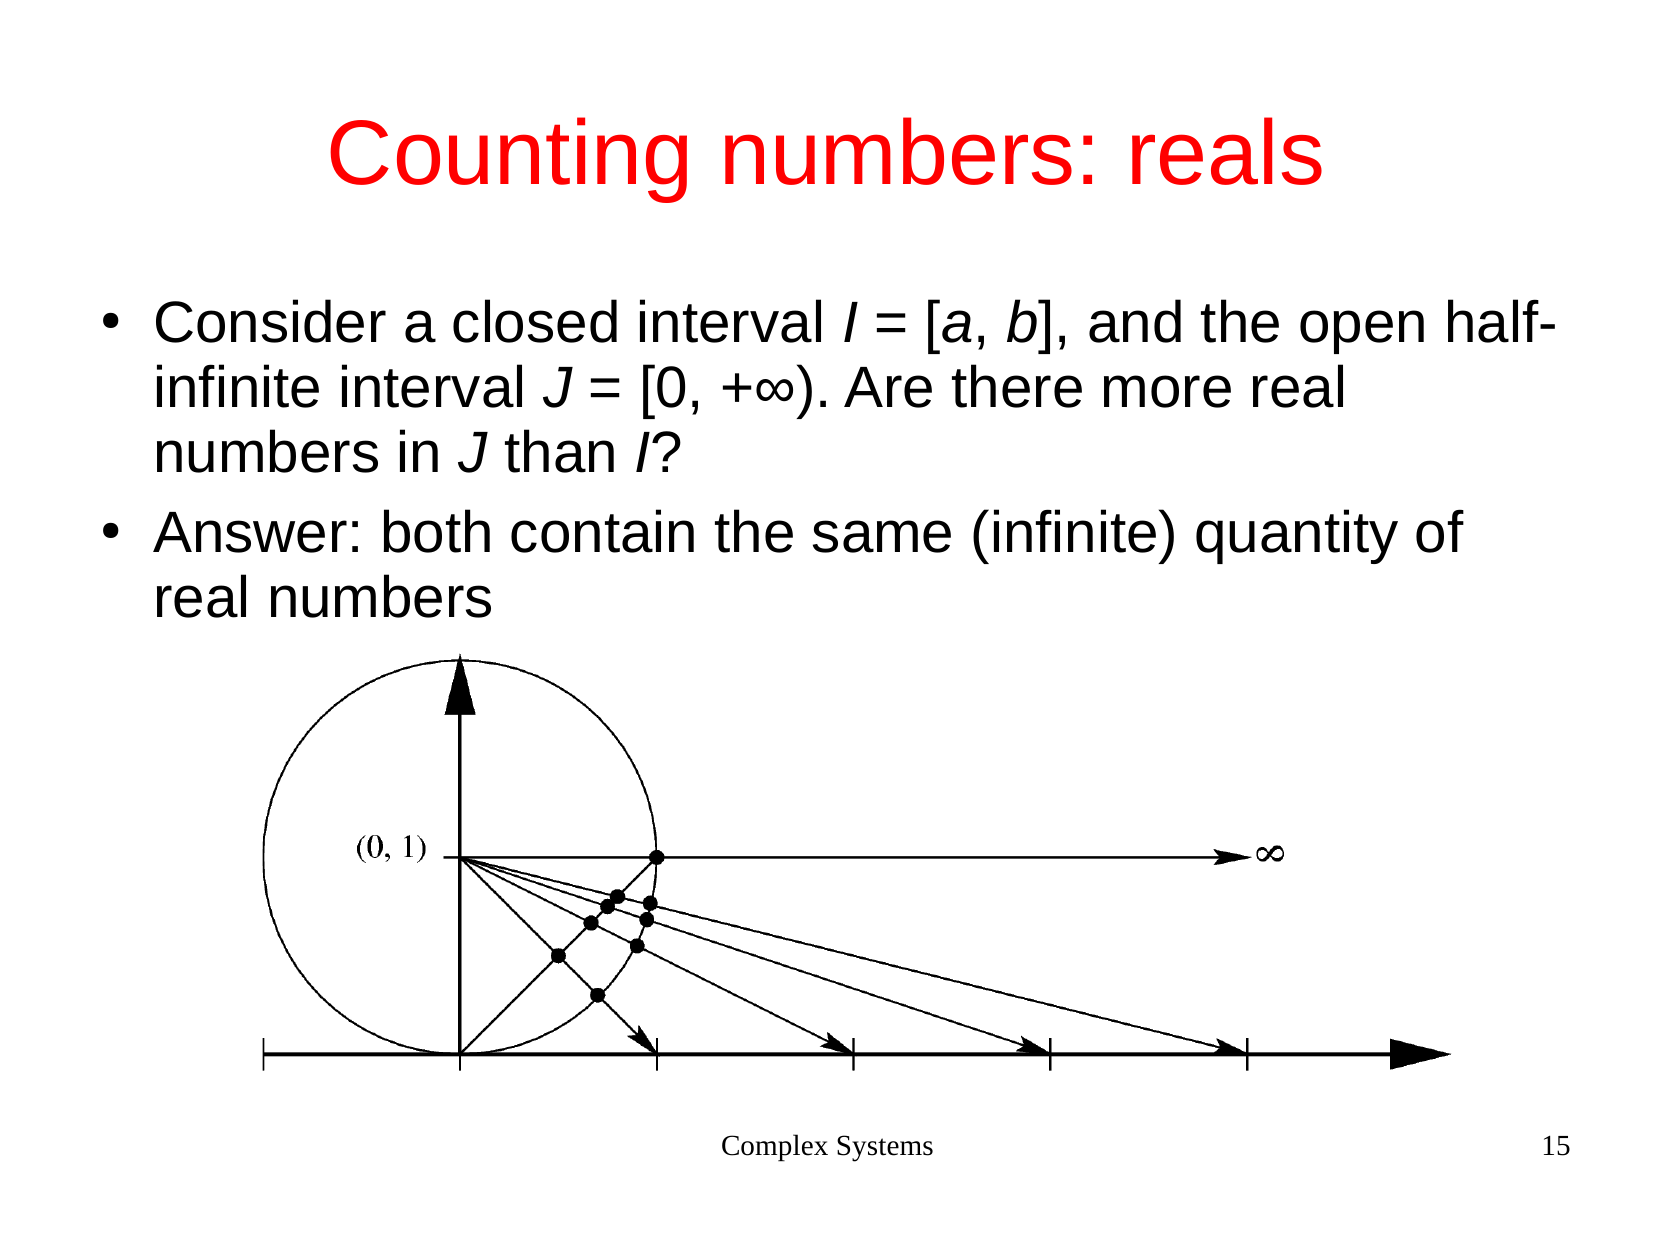

# Counting numbers: reals
Consider a closed interval I = [a, b], and the open half-infinite interval J = [0, +∞). Are there more real numbers in J than I?
Answer: both contain the same (infinite) quantity of real numbers
Complex Systems
15